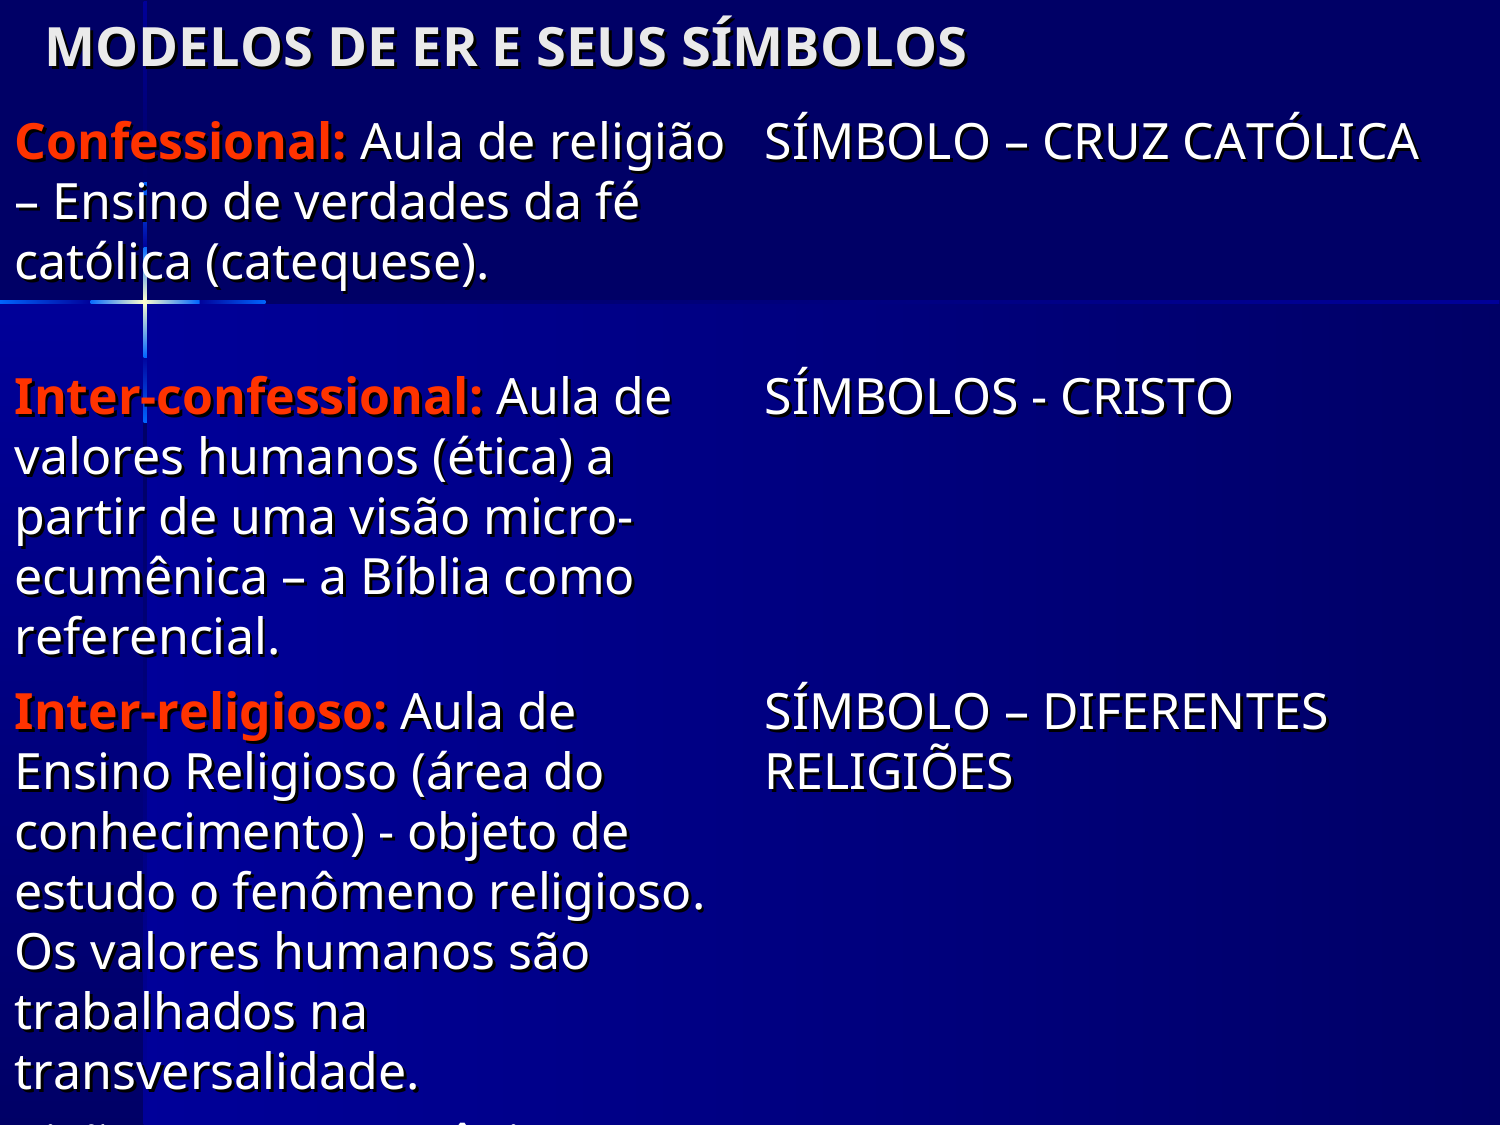

# MODELOS DE ER E SEUS SÍMBOLOS
| Confessional: Aula de religião – Ensino de verdades da fé católica (catequese). | SÍMBOLO – CRUZ CATÓLICA |
| --- | --- |
| Inter-confessional: Aula de valores humanos (ética) a partir de uma visão micro-ecumênica – a Bíblia como referencial. | SÍMBOLOS - CRISTO |
| Inter-religioso: Aula de Ensino Religioso (área do conhecimento) - objeto de estudo o fenômeno religioso. Os valores humanos são trabalhados na transversalidade. Visão macro-ecumênica: abrange a diversidade cultural religiosa local e global. | SÍMBOLO – DIFERENTES RELIGIÕES |